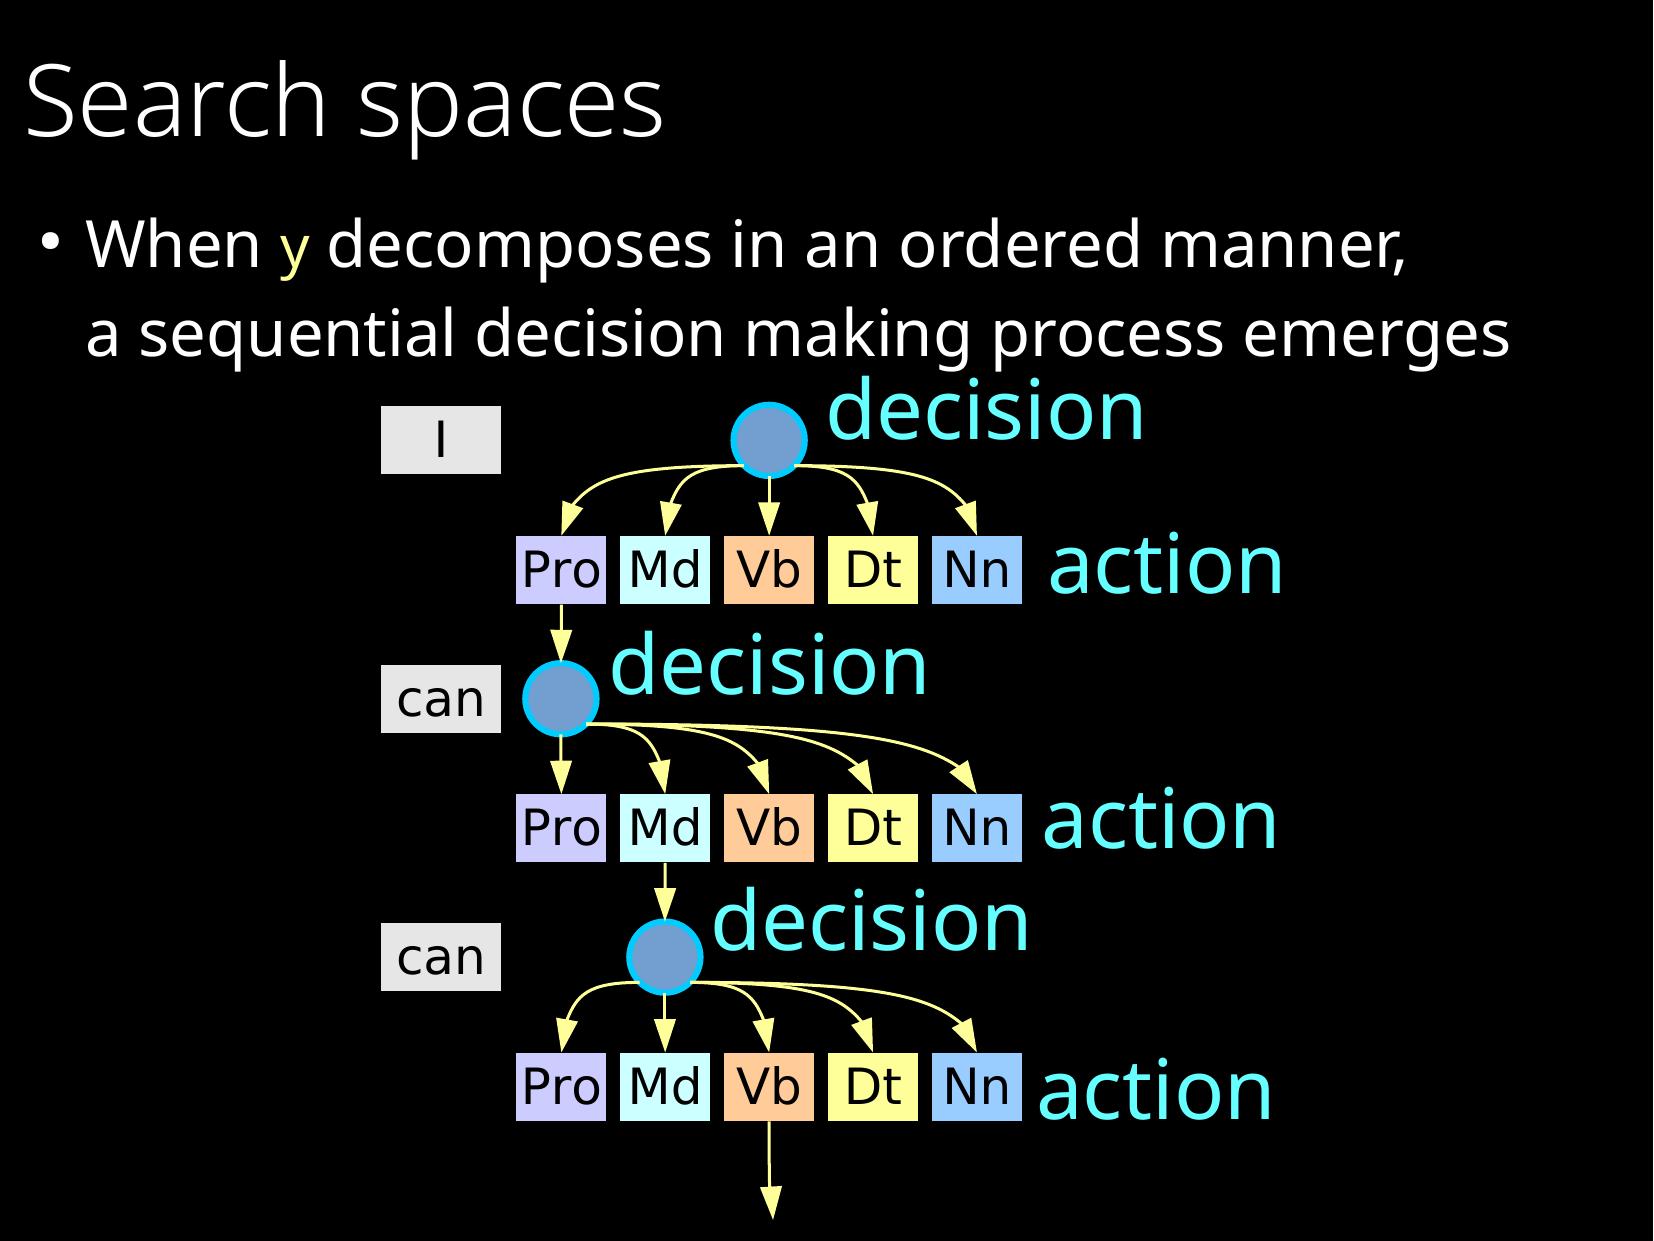

# Search spaces
When y decomposes in an ordered manner,
a sequential decision making process emerges
decision
I
action
Pro
Md
Vb
Dt
Nn
decision
can
action
Pro
Md
Vb
Dt
Nn
decision
can
action
Pro
Md
Vb
Dt
Nn